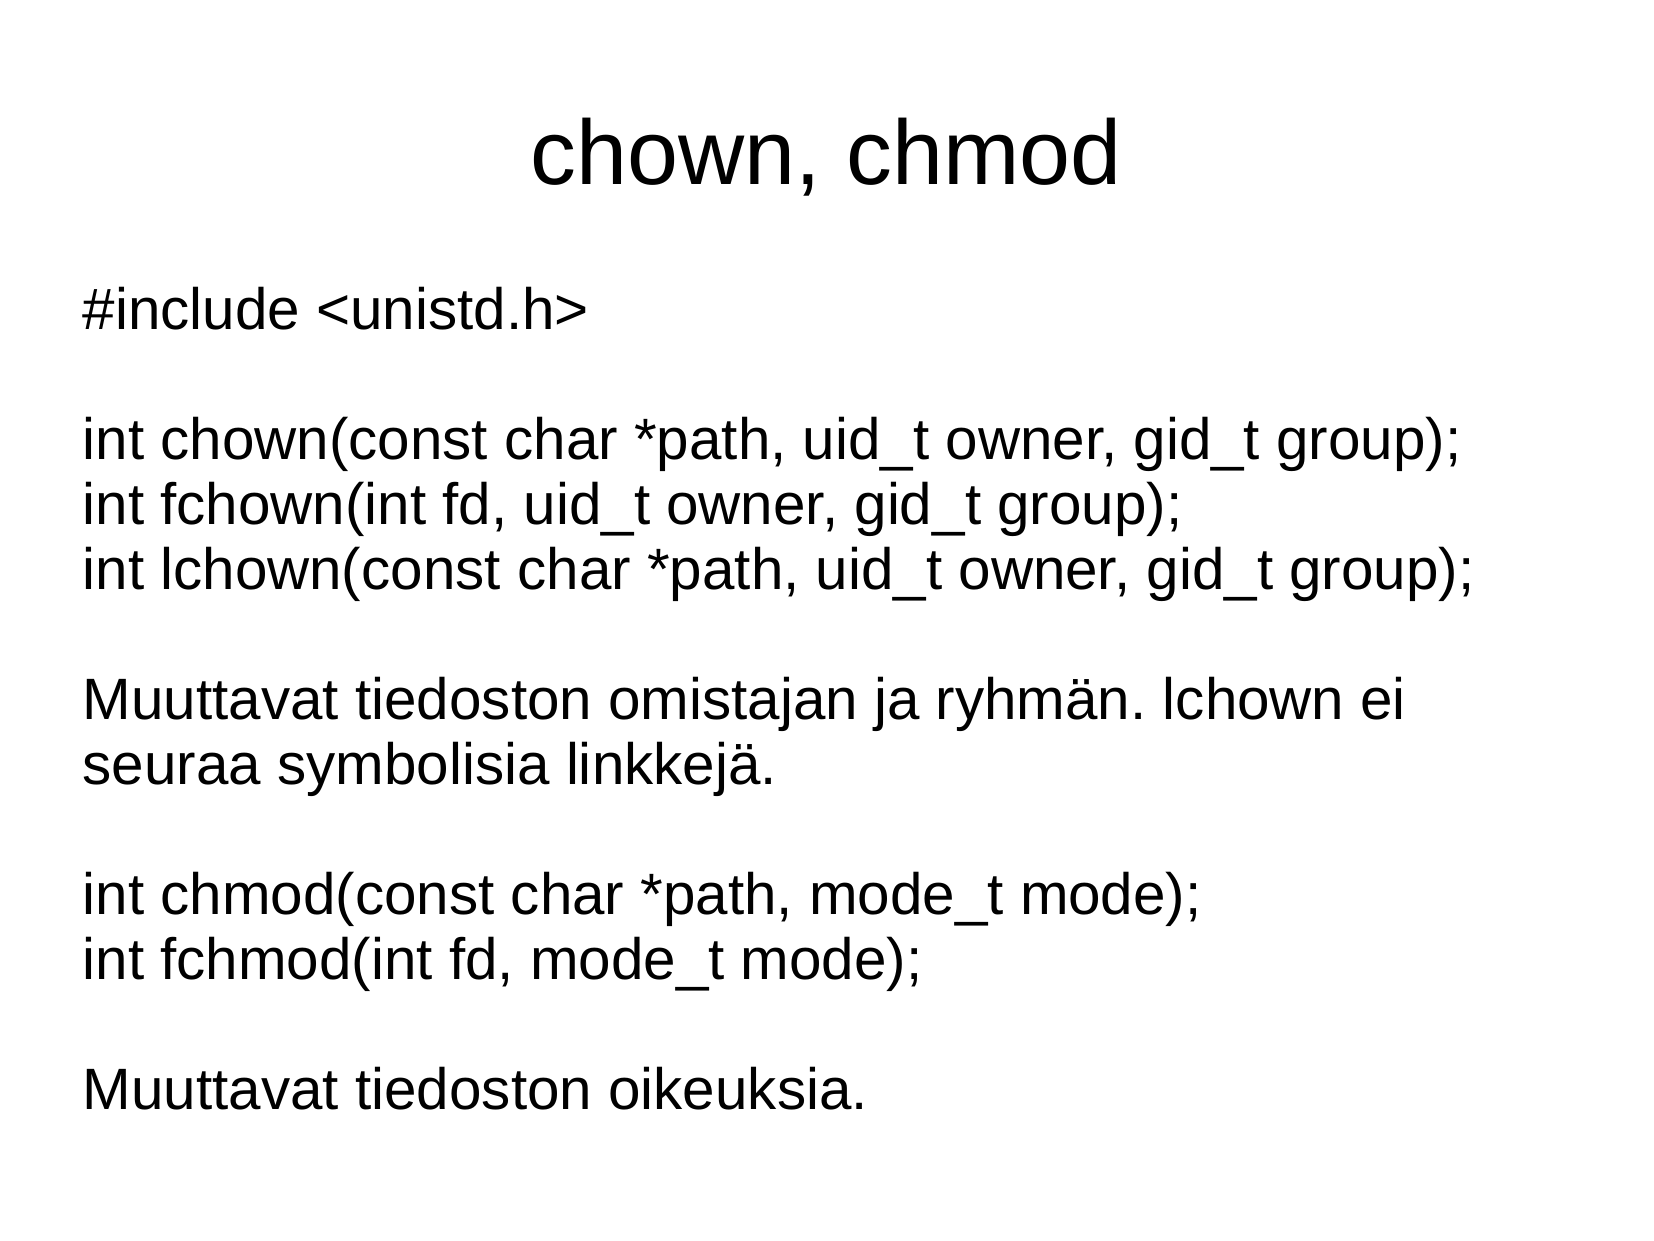

# chown, chmod
#include <unistd.h>
int chown(const char *path, uid_t owner, gid_t group);
int fchown(int fd, uid_t owner, gid_t group);
int lchown(const char *path, uid_t owner, gid_t group);
Muuttavat tiedoston omistajan ja ryhmän. lchown ei seuraa symbolisia linkkejä.
int chmod(const char *path, mode_t mode);
int fchmod(int fd, mode_t mode);
Muuttavat tiedoston oikeuksia.